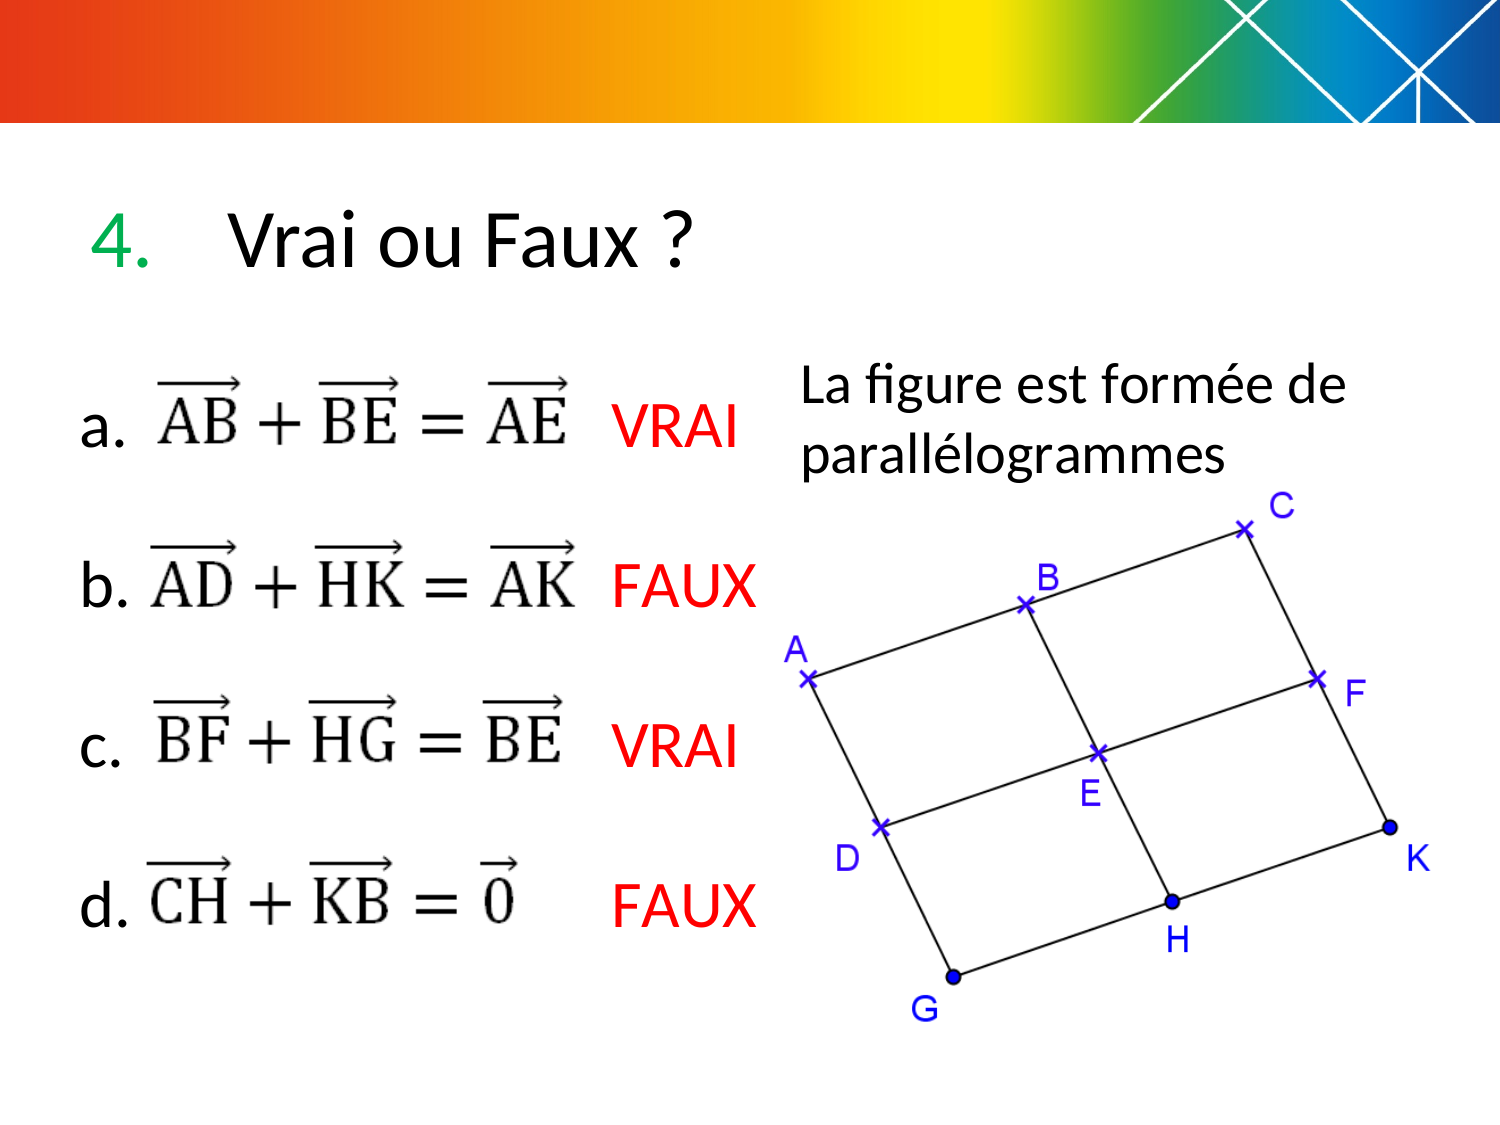

# Vrai ou Faux ?
La figure est formée de parallélogrammes
a.
b.
c.
d.
VRAI
FAUX
VRAI
FAUX